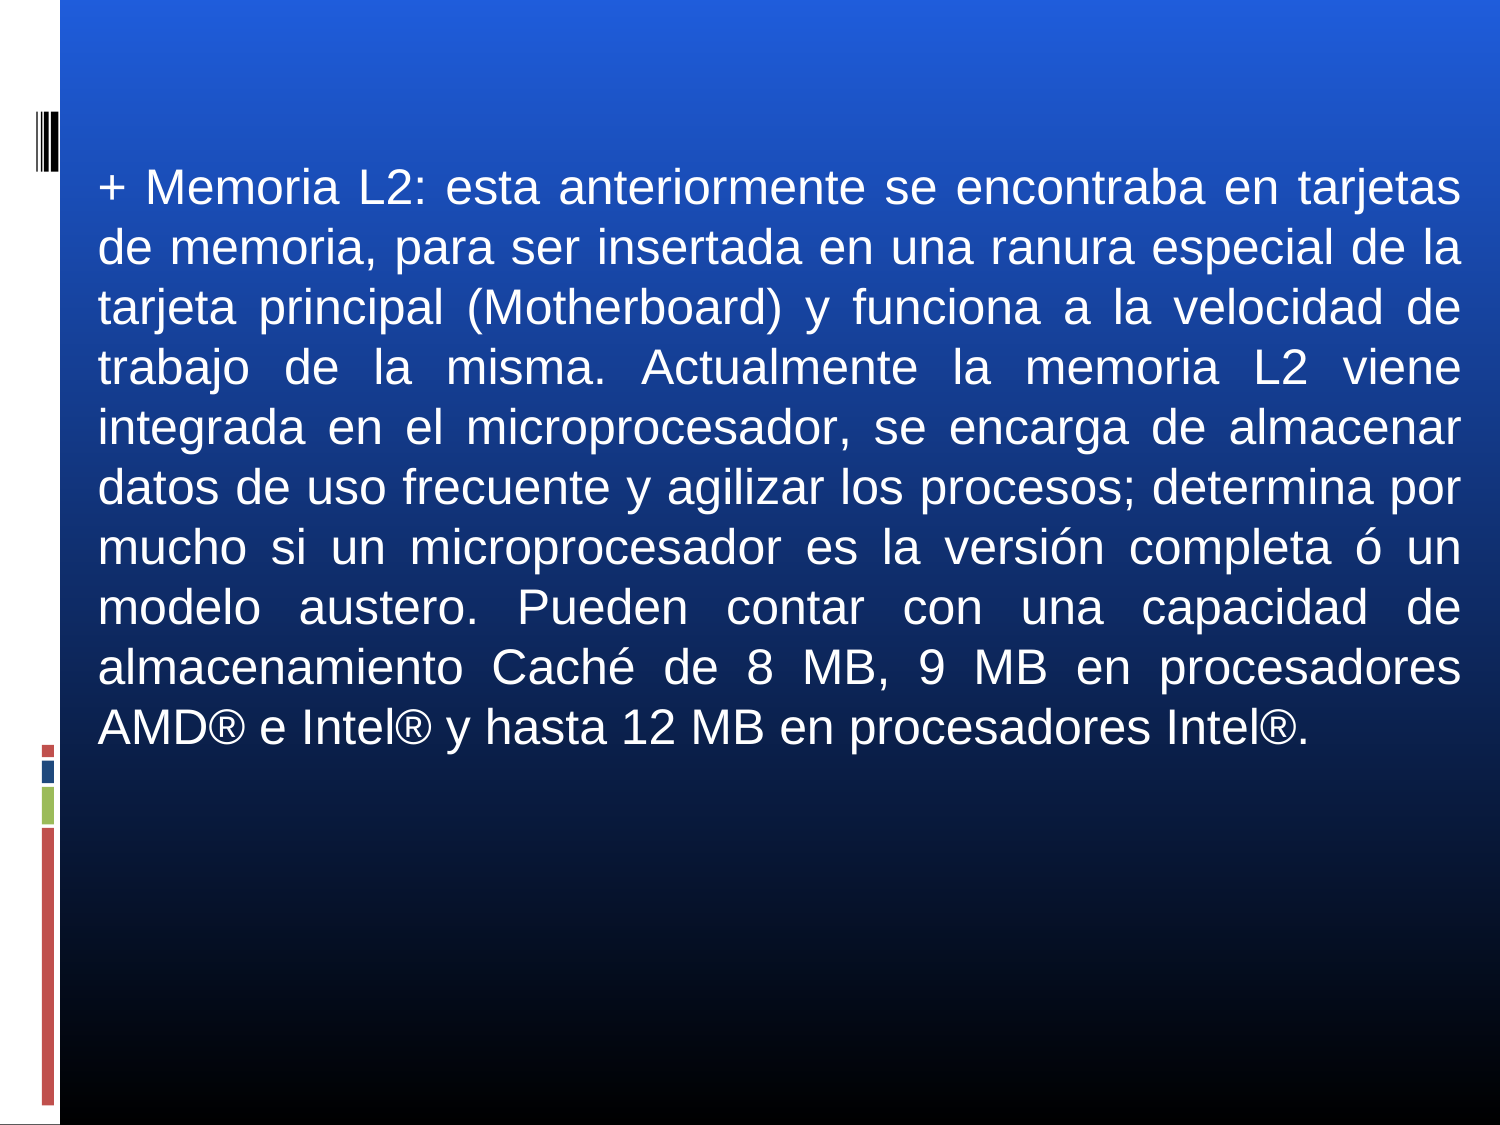

+ Memoria L2: esta anteriormente se encontraba en tarjetas de memoria, para ser insertada en una ranura especial de la tarjeta principal (Motherboard) y funciona a la velocidad de trabajo de la misma. Actualmente la memoria L2 viene integrada en el microprocesador, se encarga de almacenar datos de uso frecuente y agilizar los procesos; determina por mucho si un microprocesador es la versión completa ó un modelo austero. Pueden contar con una capacidad de almacenamiento Caché de 8 MB, 9 MB en procesadores AMD® e Intel® y hasta 12 MB en procesadores Intel®.